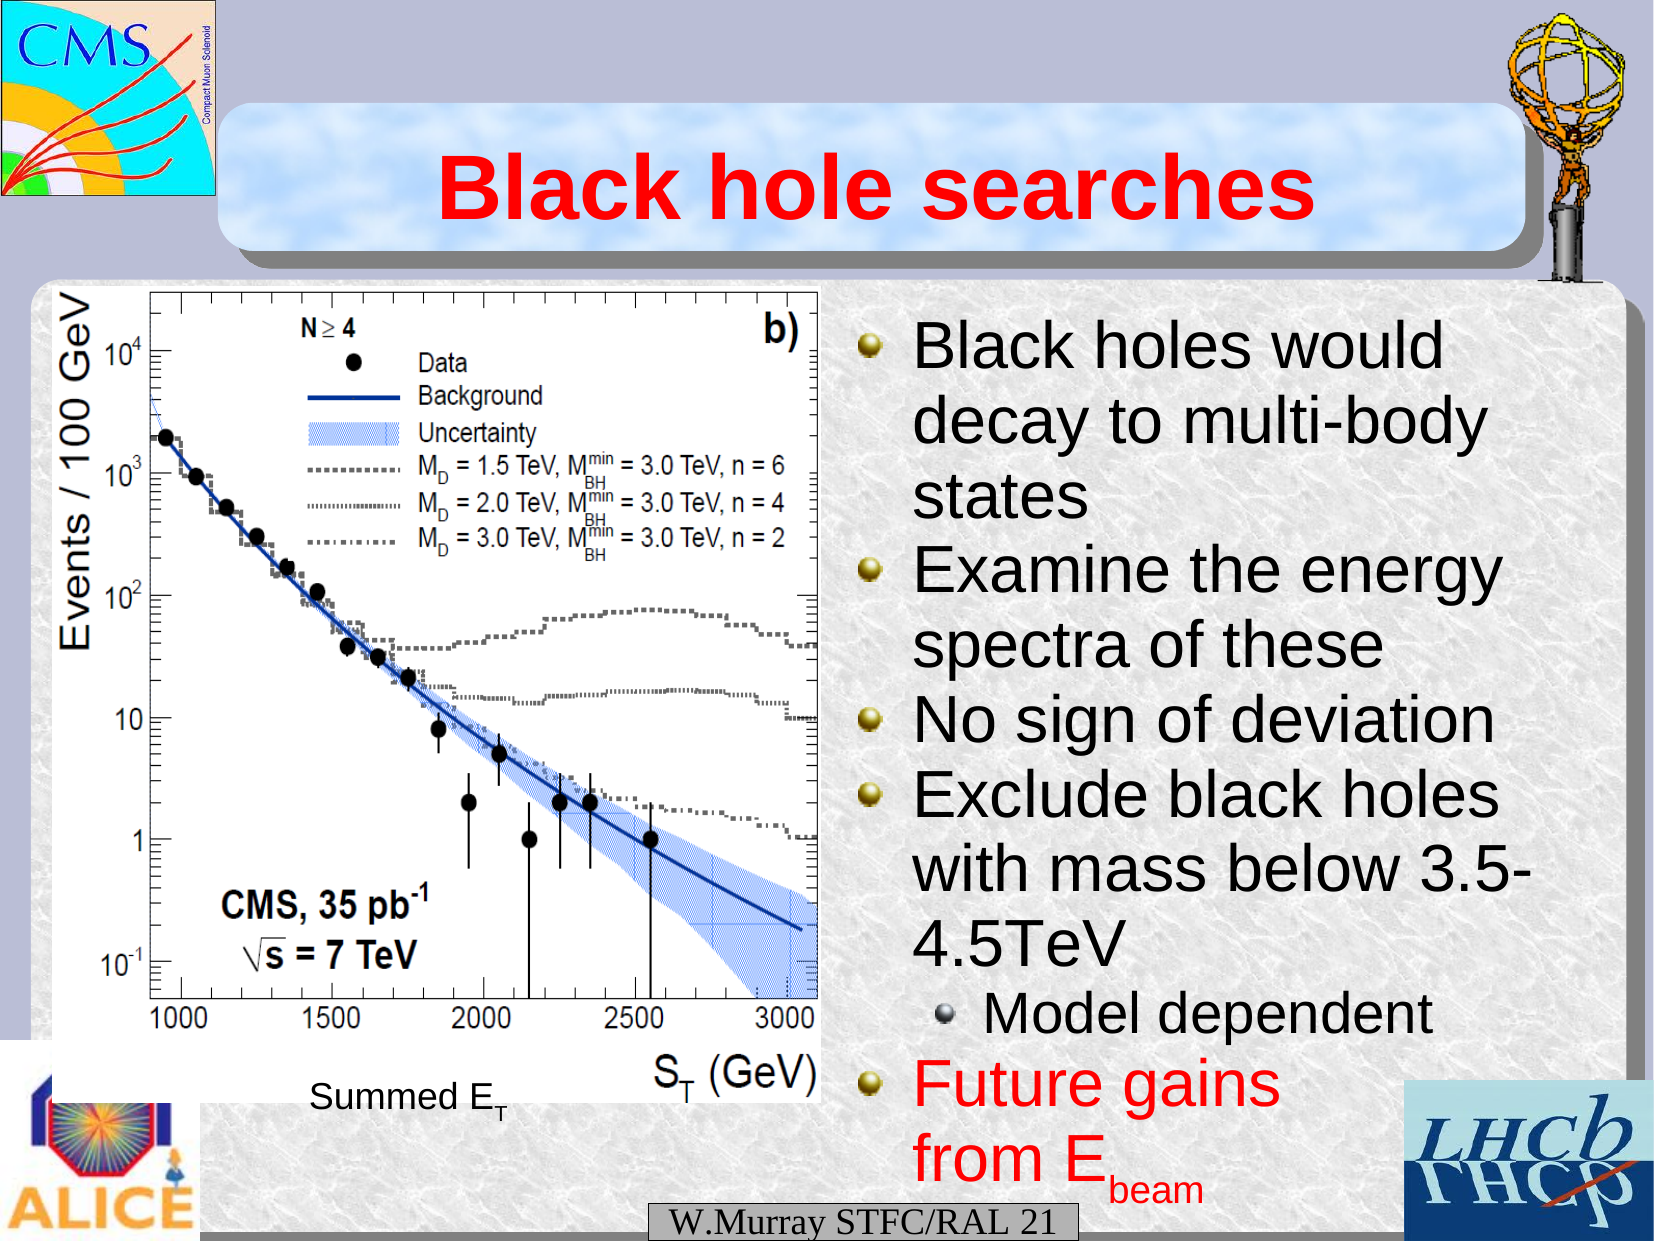

# Black hole searches
Black holes would decay to multi-body states
Examine the energy spectra of these
No sign of deviation
Exclude black holes with mass below 3.5-4.5TeV
Model dependent
Future gains
from Ebeam
Summed ET